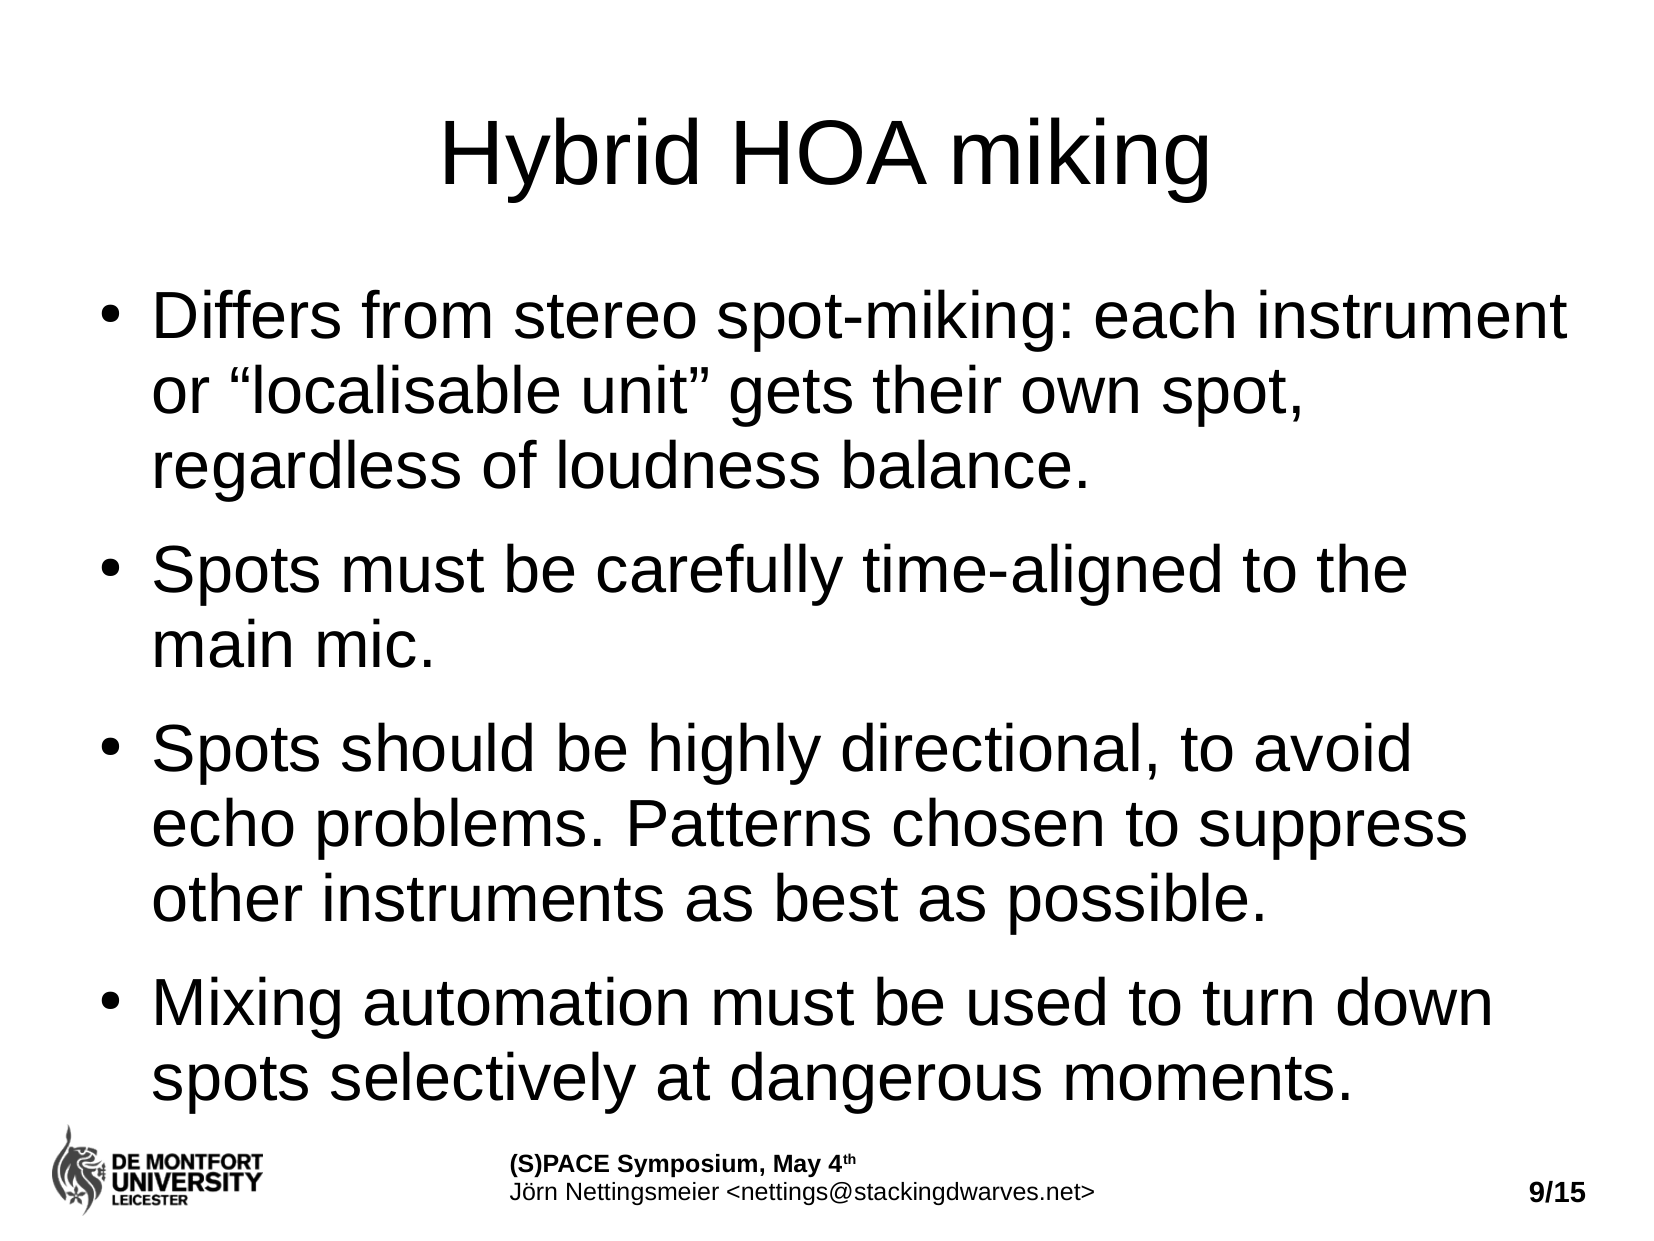

# Hybrid HOA miking
Differs from stereo spot-miking: each instrument or “localisable unit” gets their own spot, regardless of loudness balance.
Spots must be carefully time-aligned to the main mic.
Spots should be highly directional, to avoid echo problems. Patterns chosen to suppress other instruments as best as possible.
Mixing automation must be used to turn down spots selectively at dangerous moments.